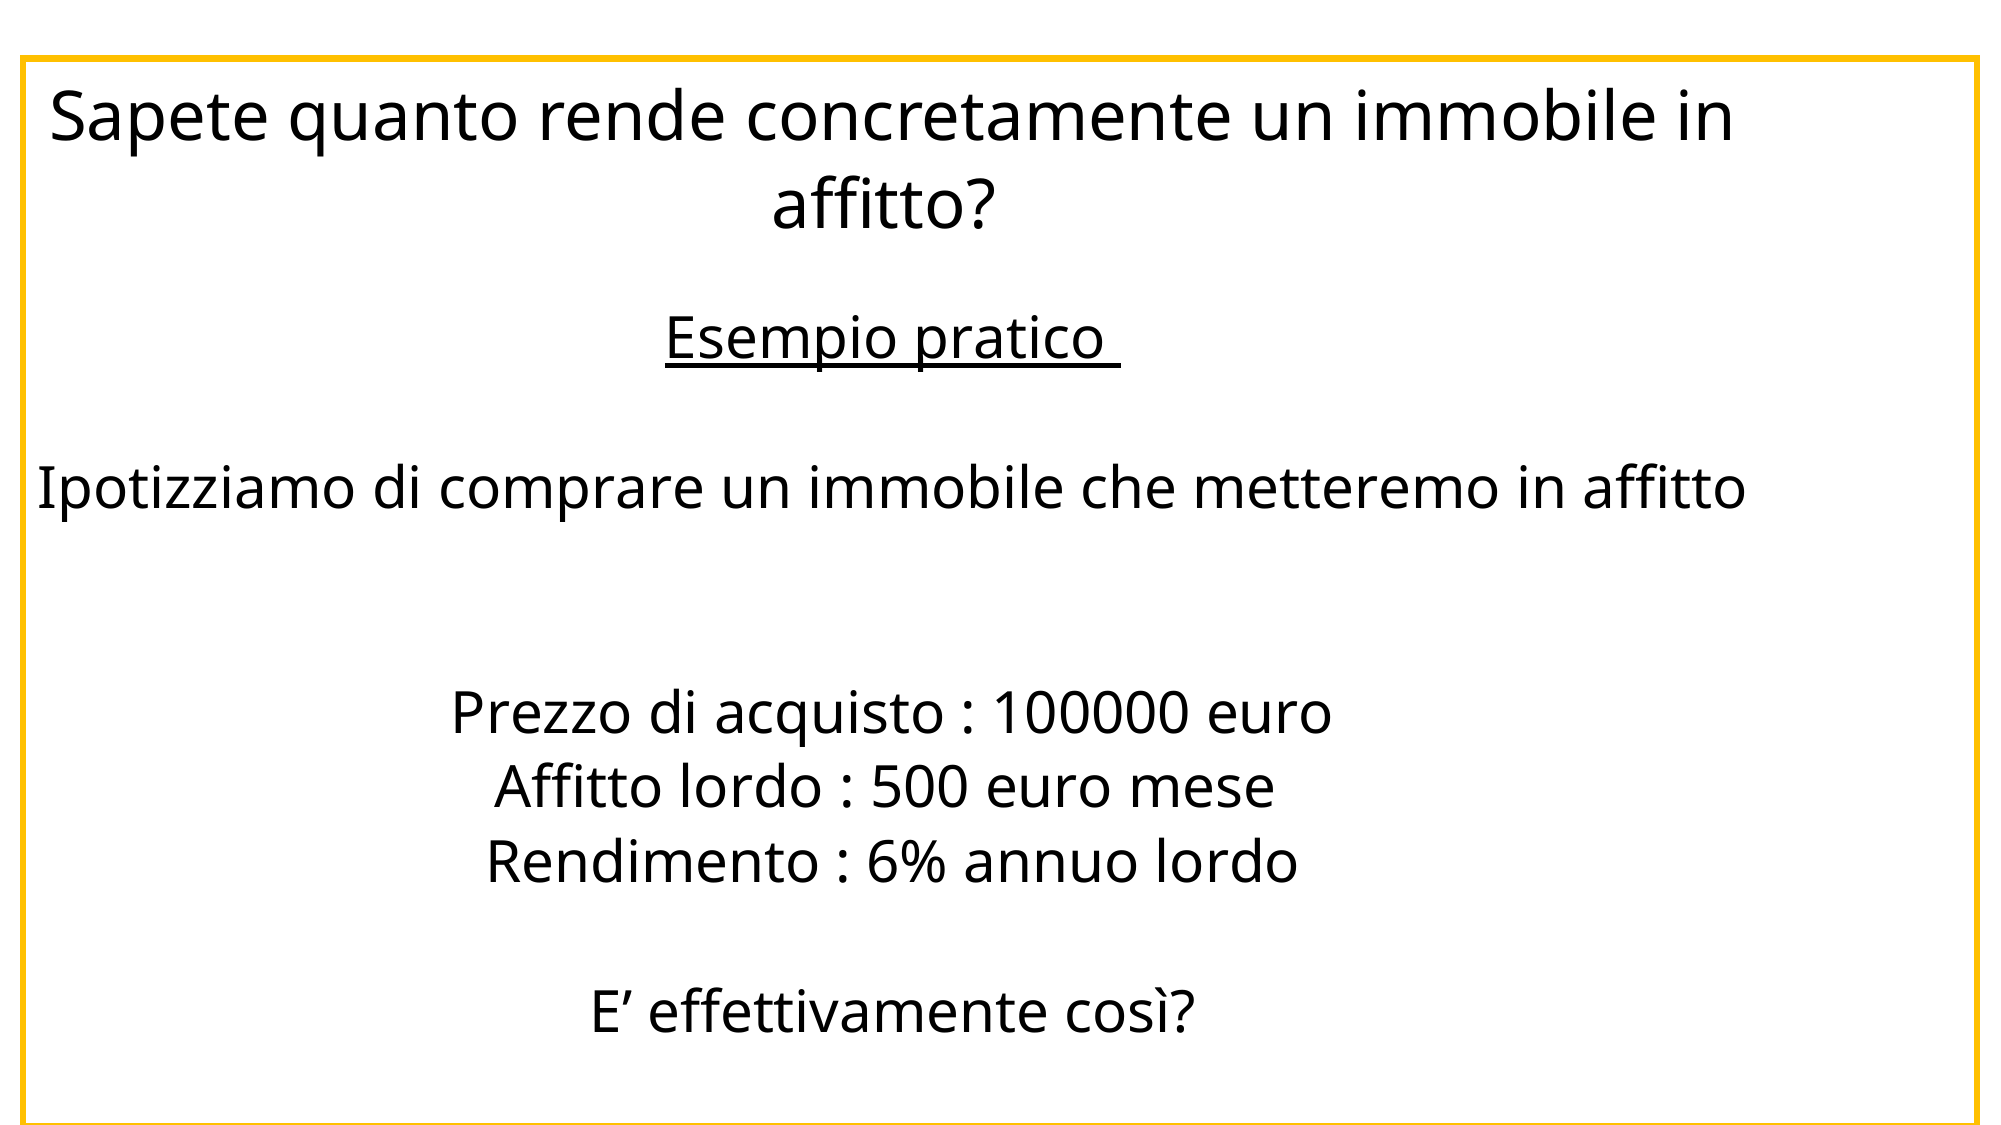

Sapete quanto rende concretamente un immobile in affitto?
Esempio pratico
Ipotizziamo di comprare un immobile che metteremo in affitto
Prezzo di acquisto : 100000 euro
Affitto lordo : 500 euro mese
Rendimento : 6% annuo lordo
E’ effettivamente così?